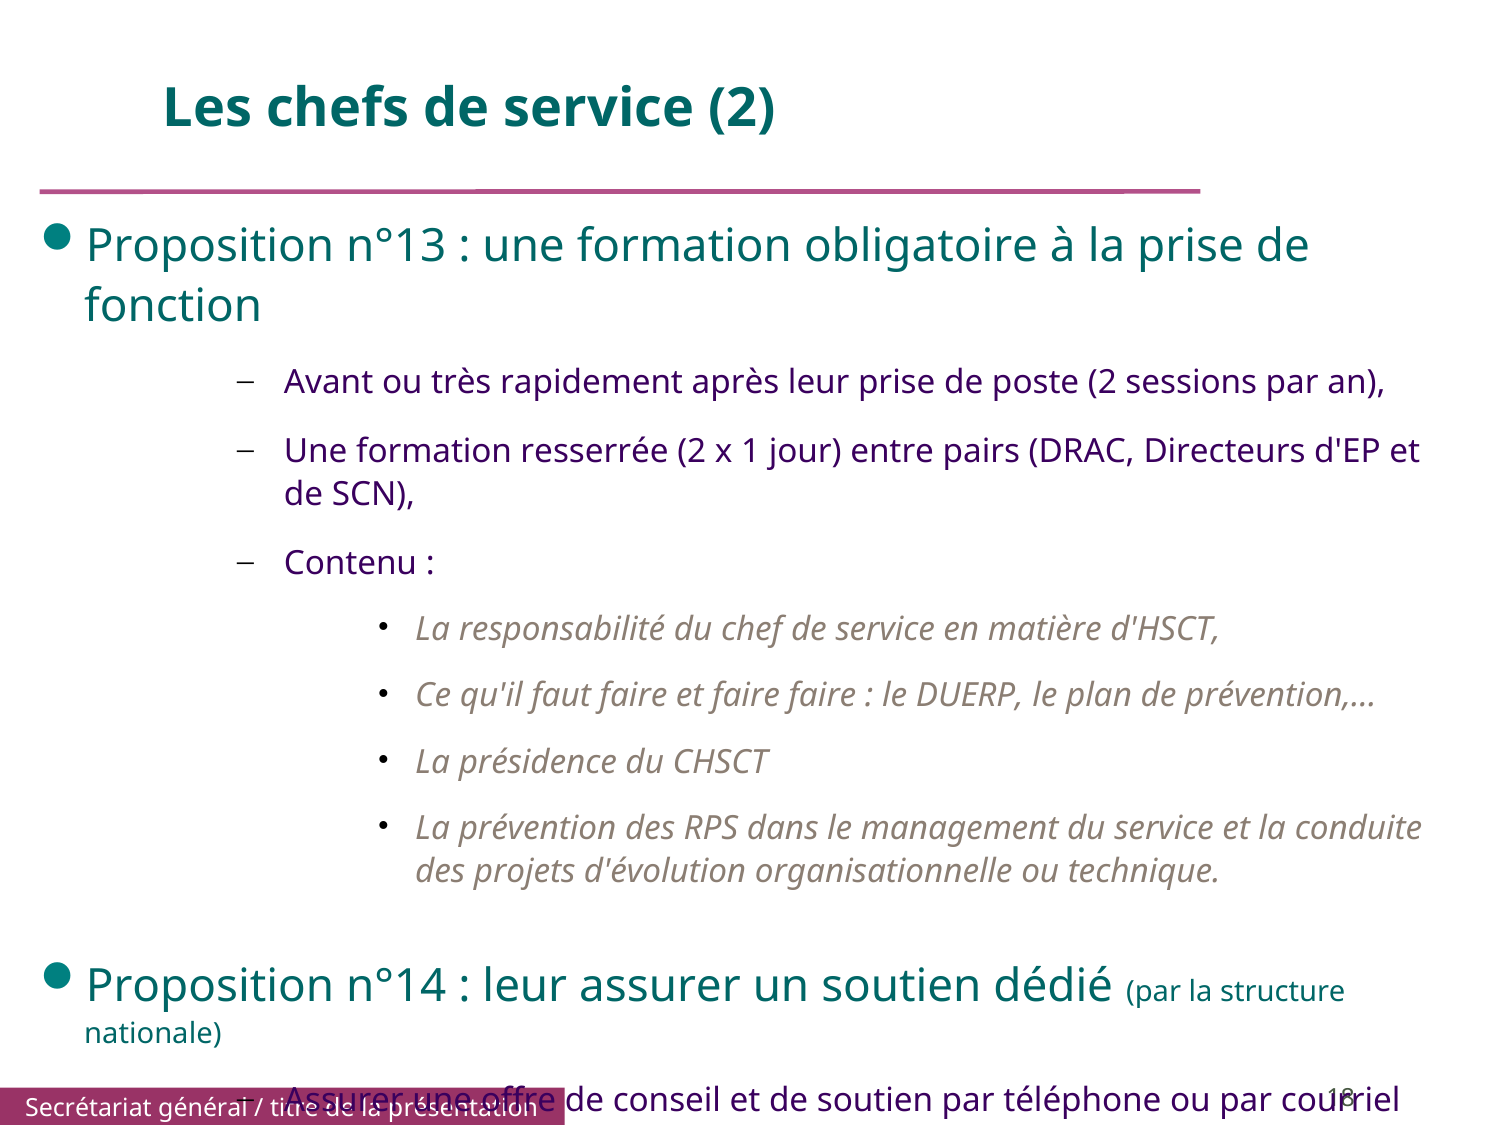

# Les chefs de service (2)
Proposition n°13 : une formation obligatoire à la prise de fonction
Avant ou très rapidement après leur prise de poste (2 sessions par an),
Une formation resserrée (2 x 1 jour) entre pairs (DRAC, Directeurs d'EP et de SCN),
Contenu :
La responsabilité du chef de service en matière d'HSCT,
Ce qu'il faut faire et faire faire : le DUERP, le plan de prévention,...
La présidence du CHSCT
La prévention des RPS dans le management du service et la conduite des projets d'évolution organisationnelle ou technique.
Proposition n°14 : leur assurer un soutien dédié (par la structure nationale)
Assurer une offre de conseil et de soutien par téléphone ou par courriel
Proposer des téléconférences thématiques périodiques
18